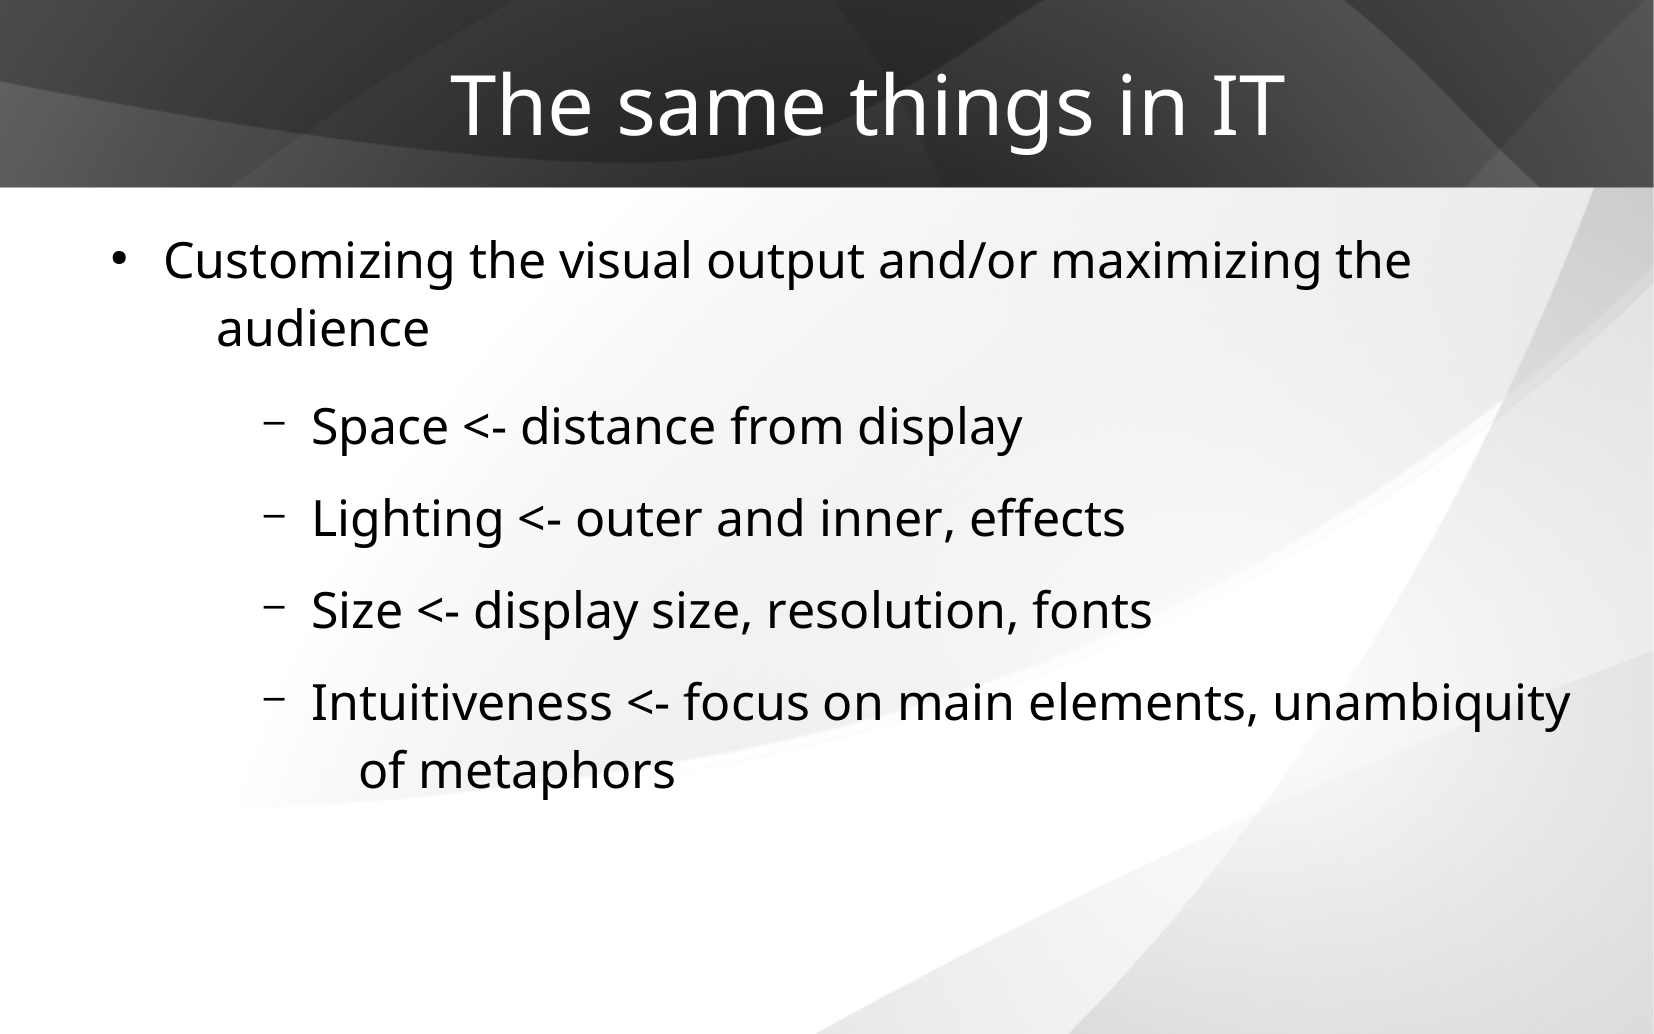

# The same things in IT
Customizing the visual output and/or maximizing the audience
Space <- distance from display
Lighting <- outer and inner, effects
Size <- display size, resolution, fonts
Intuitiveness <- focus on main elements, unambiquity of metaphors